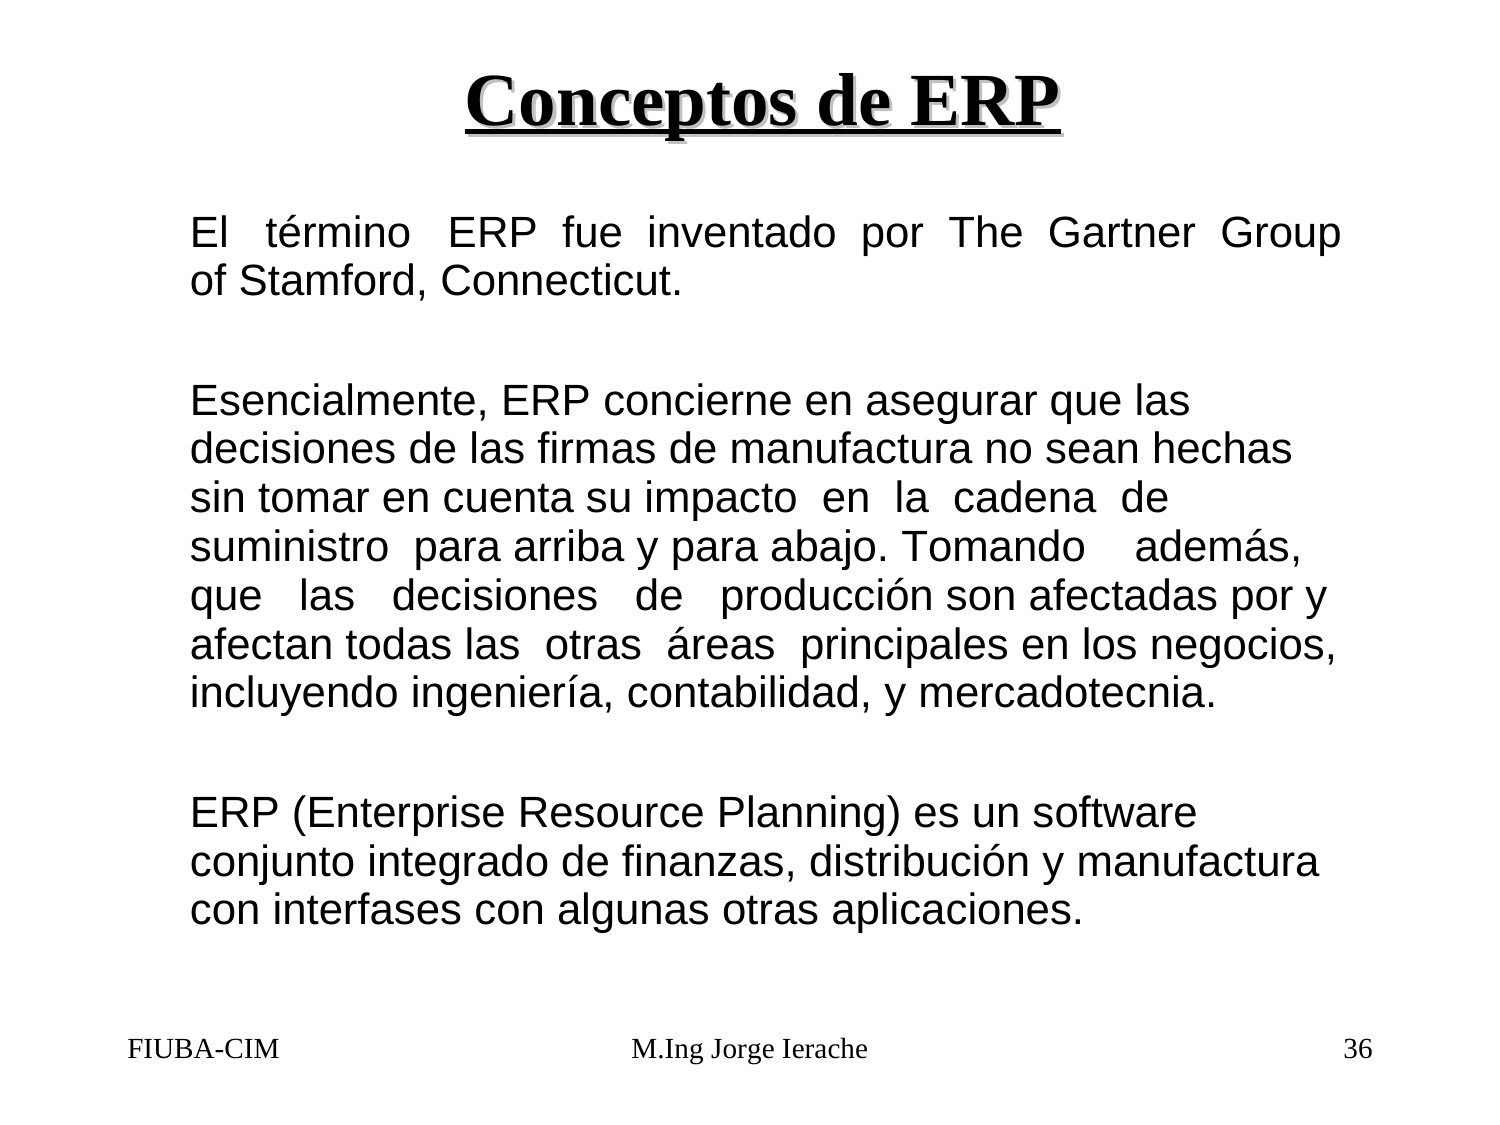

Conceptos de ERP
# El término ERP fue inventado por The Gartner Group of Stamford, Connecticut.
Esencialmente, ERP concierne en asegurar que las decisiones de las firmas de manufactura no sean hechas sin tomar en cuenta su impacto en la cadena de suministro para arriba y para abajo. Tomando además, que las decisiones de producción son afectadas por y afectan todas las otras áreas principales en los negocios, incluyendo ingeniería, contabilidad, y mercadotecnia.
ERP (Enterprise Resource Planning) es un software conjunto integrado de finanzas, distribución y manufactura con interfases con algunas otras aplicaciones.
FIUBA-CIM
M.Ing Jorge Ierache
36